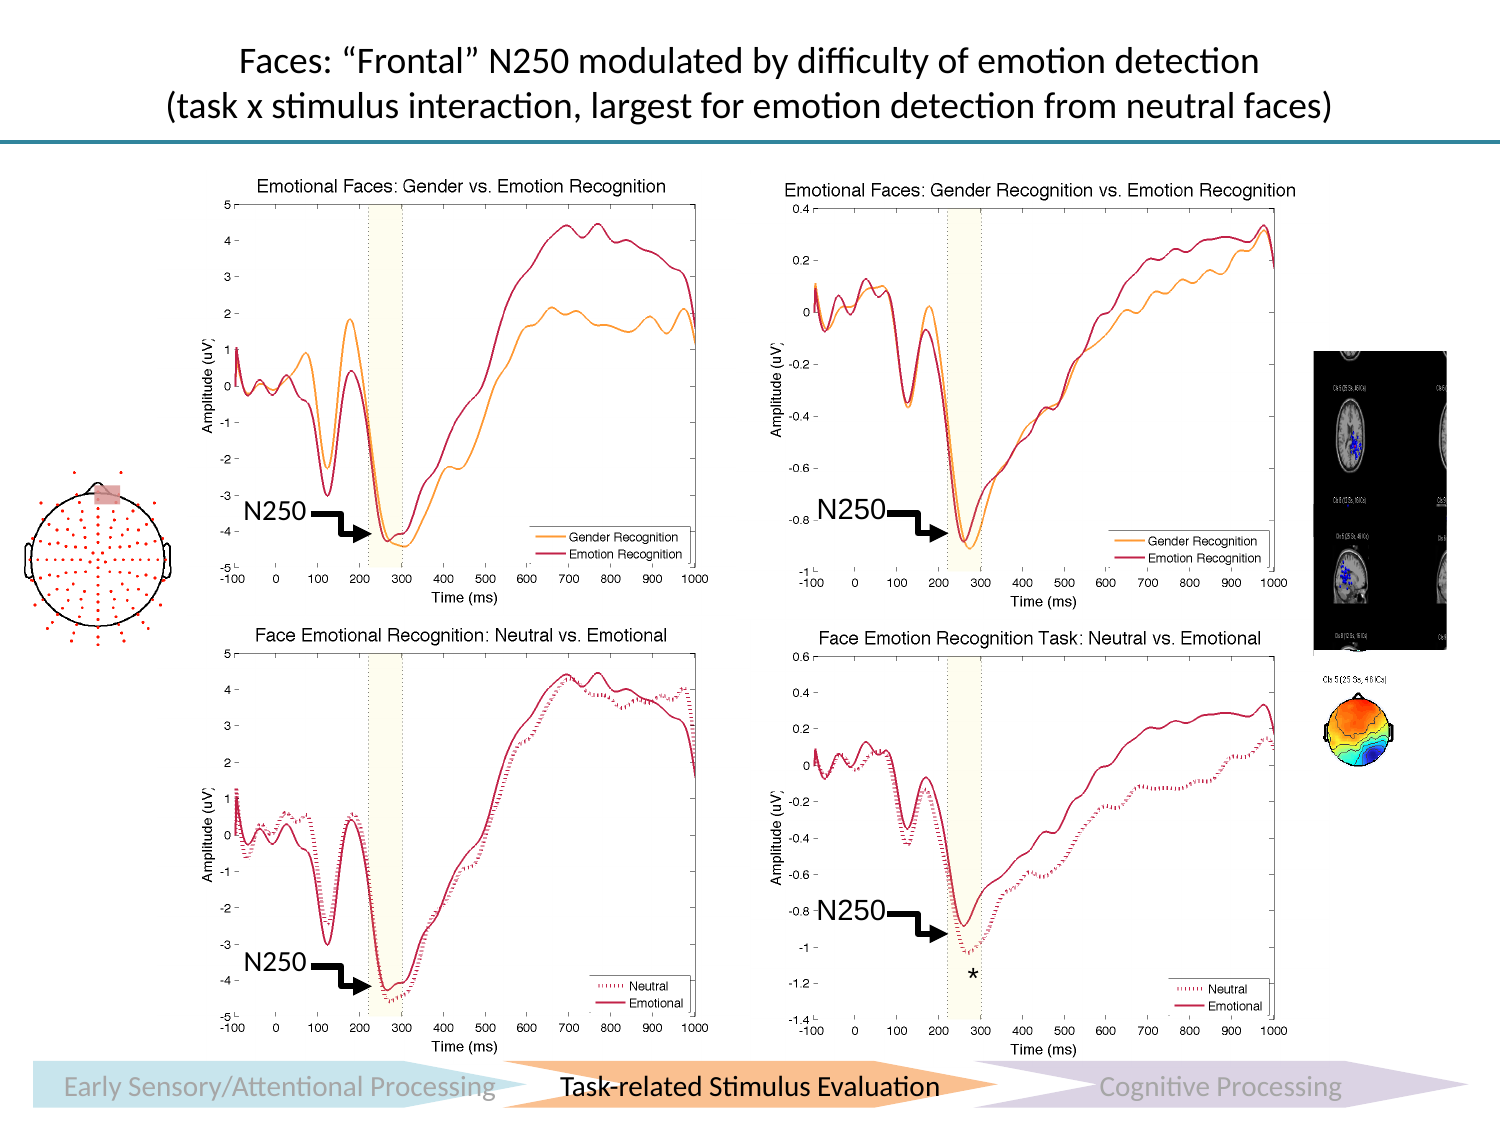

# Faces: “Frontal” N250 modulated by difficulty of emotion detection (task x stimulus interaction, largest for emotion detection from neutral faces)
N250
N250
N250
*
N250
Early Sensory/Attentional Processing
Task-related Stimulus Evaluation
Cognitive Processing